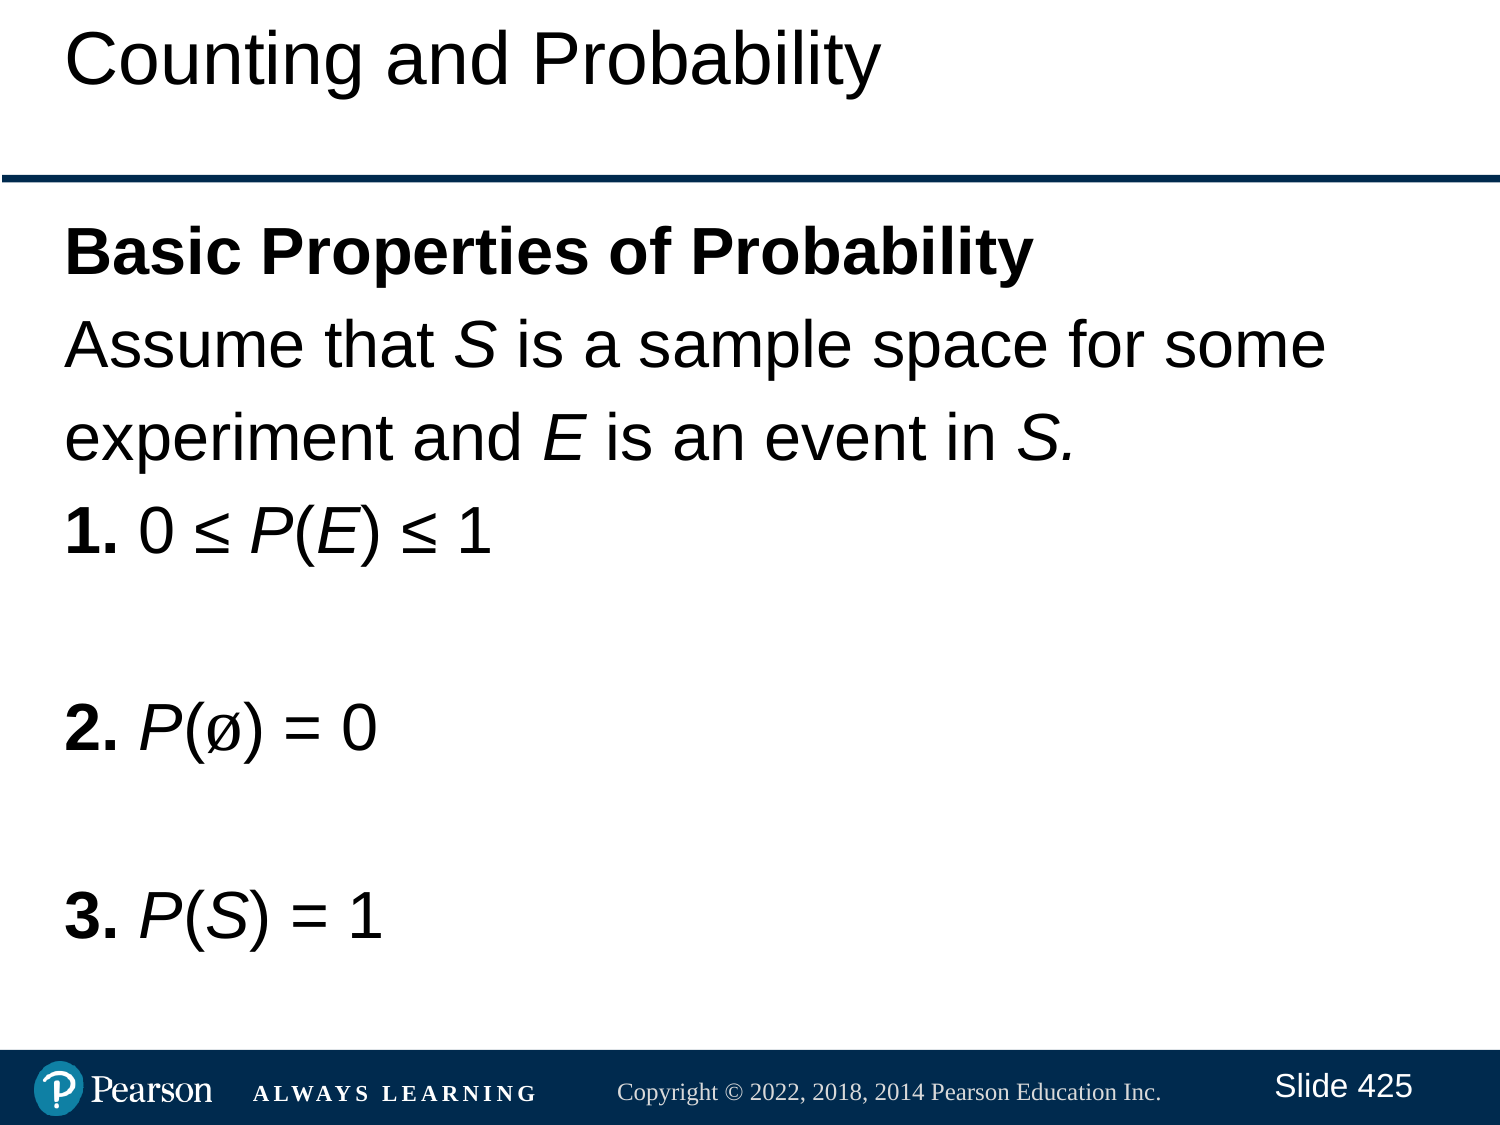

# Counting and Probability
Basic Properties of Probability
Assume that S is a sample space for some
experiment and E is an event in S.
1. 0 ≤ P(E) ≤ 1
2. P(ø) = 0
3. P(S) = 1